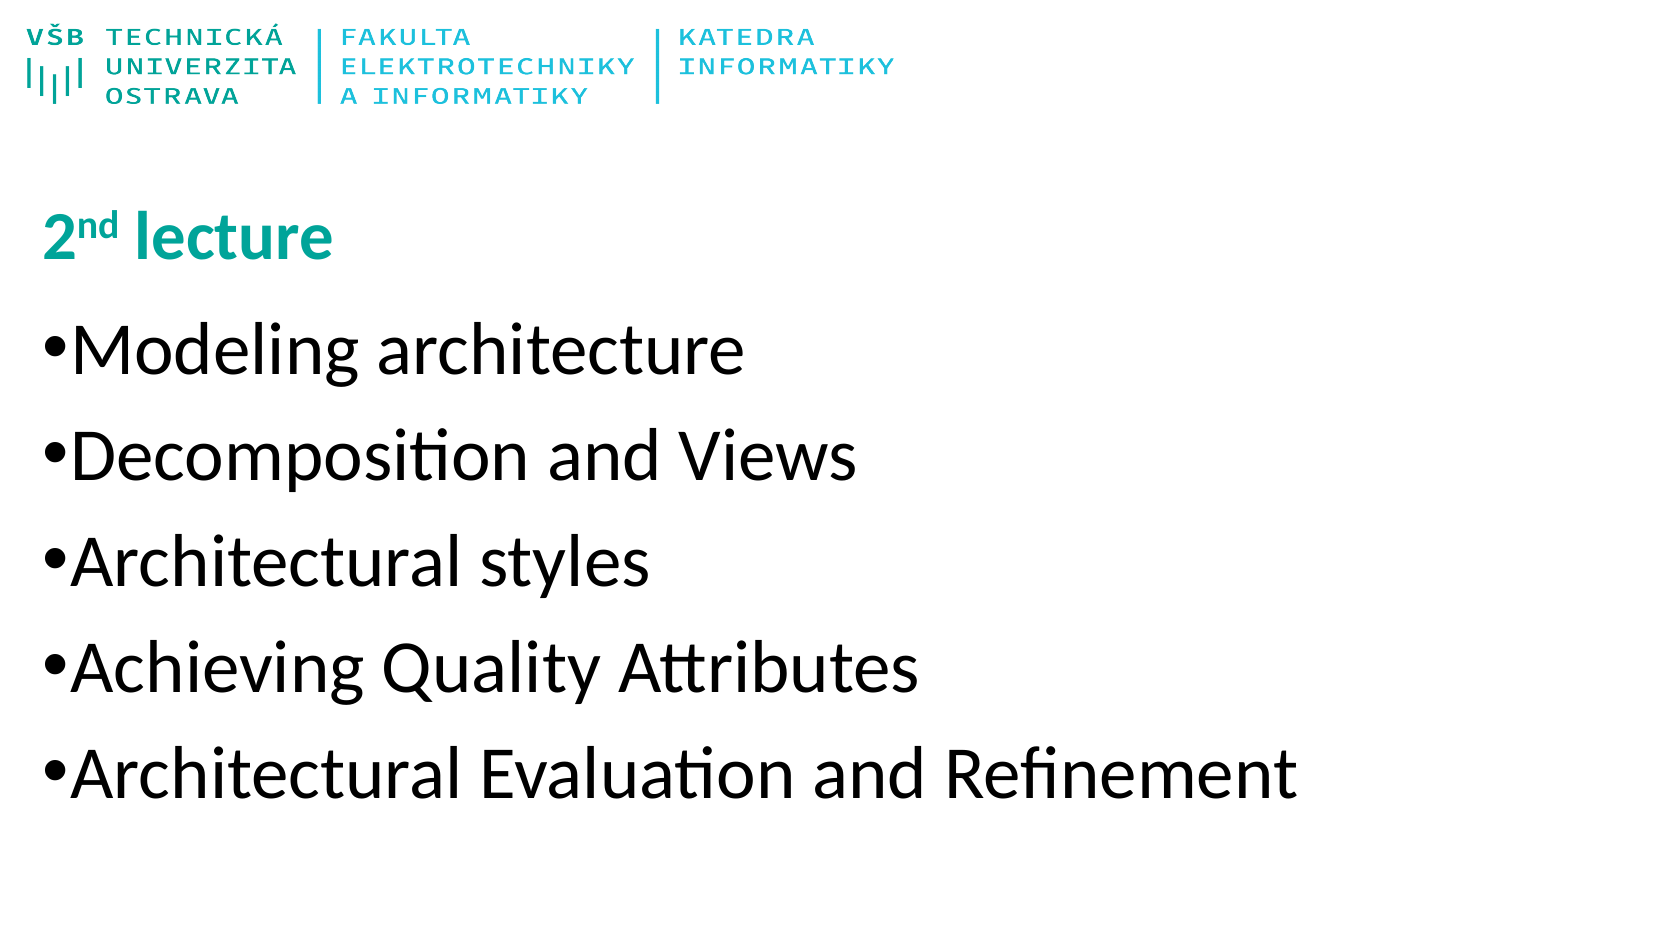

# 2nd lecture
Modeling architecture
Decomposition and Views
Architectural styles
Achieving Quality Attributes
Architectural Evaluation and Refinement